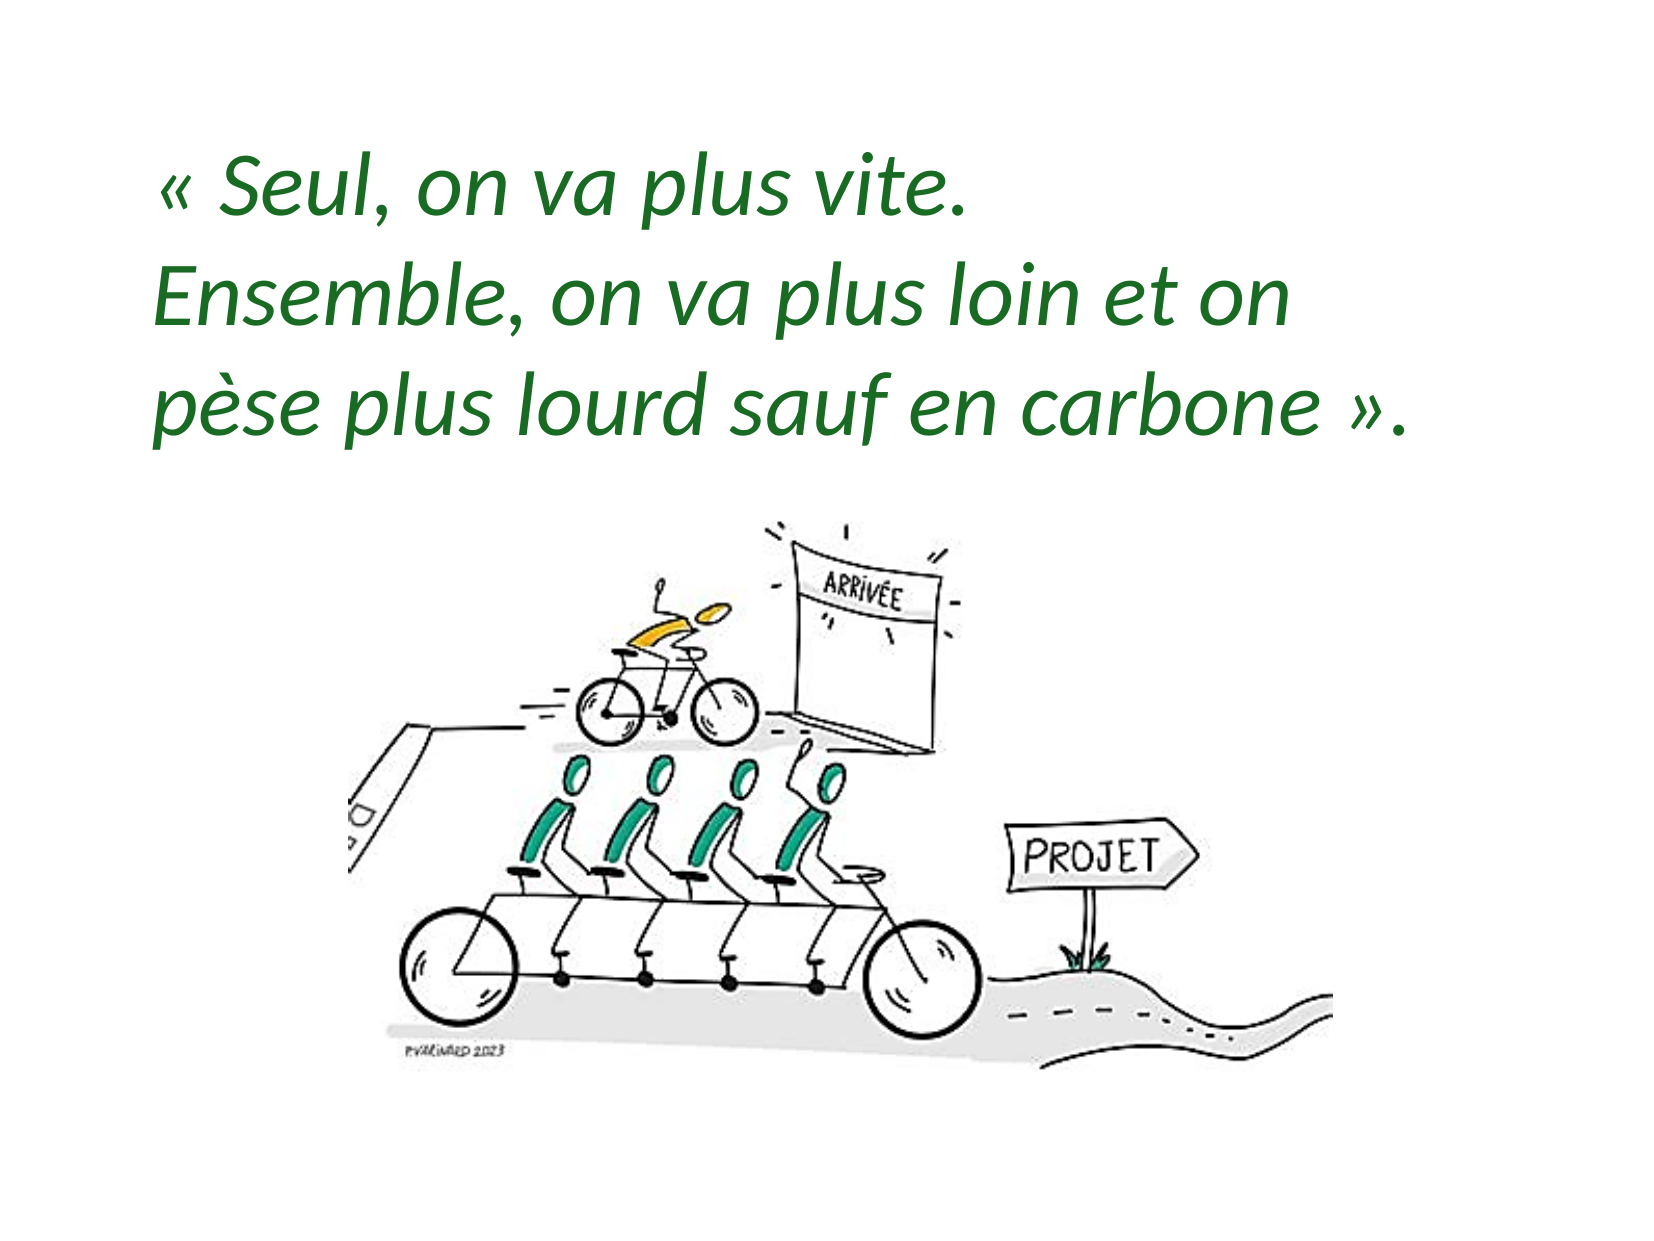

« Seul, on va plus vite.
Ensemble, on va plus loin et on pèse plus lourd sauf en carbone ».